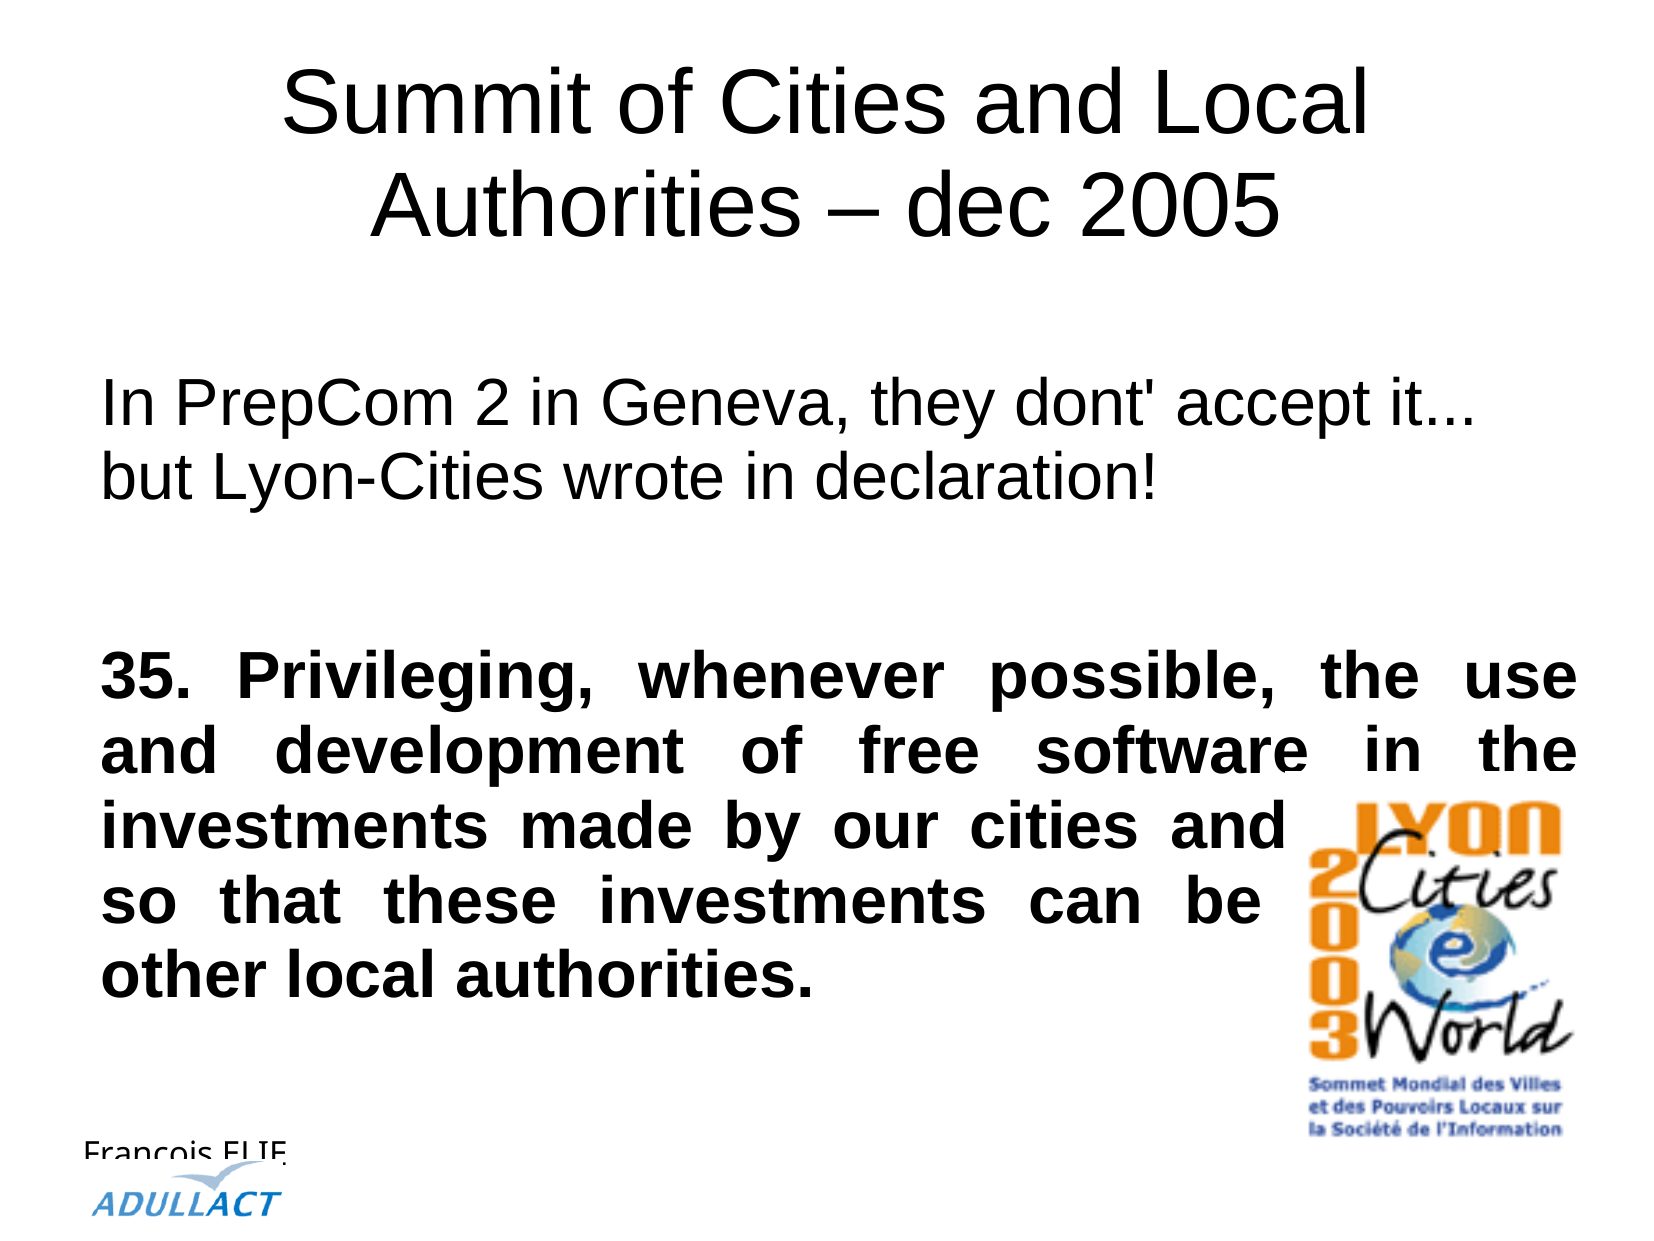

# Summit of Cities and Local Authorities – dec 2005
In PrepCom 2 in Geneva, they dont' accept it... but Lyon-Cities wrote in declaration!
35. Privileging, whenever possible, the use and development of free software in the investments made by our cities and regions, so that these investments can be used by other local authorities.